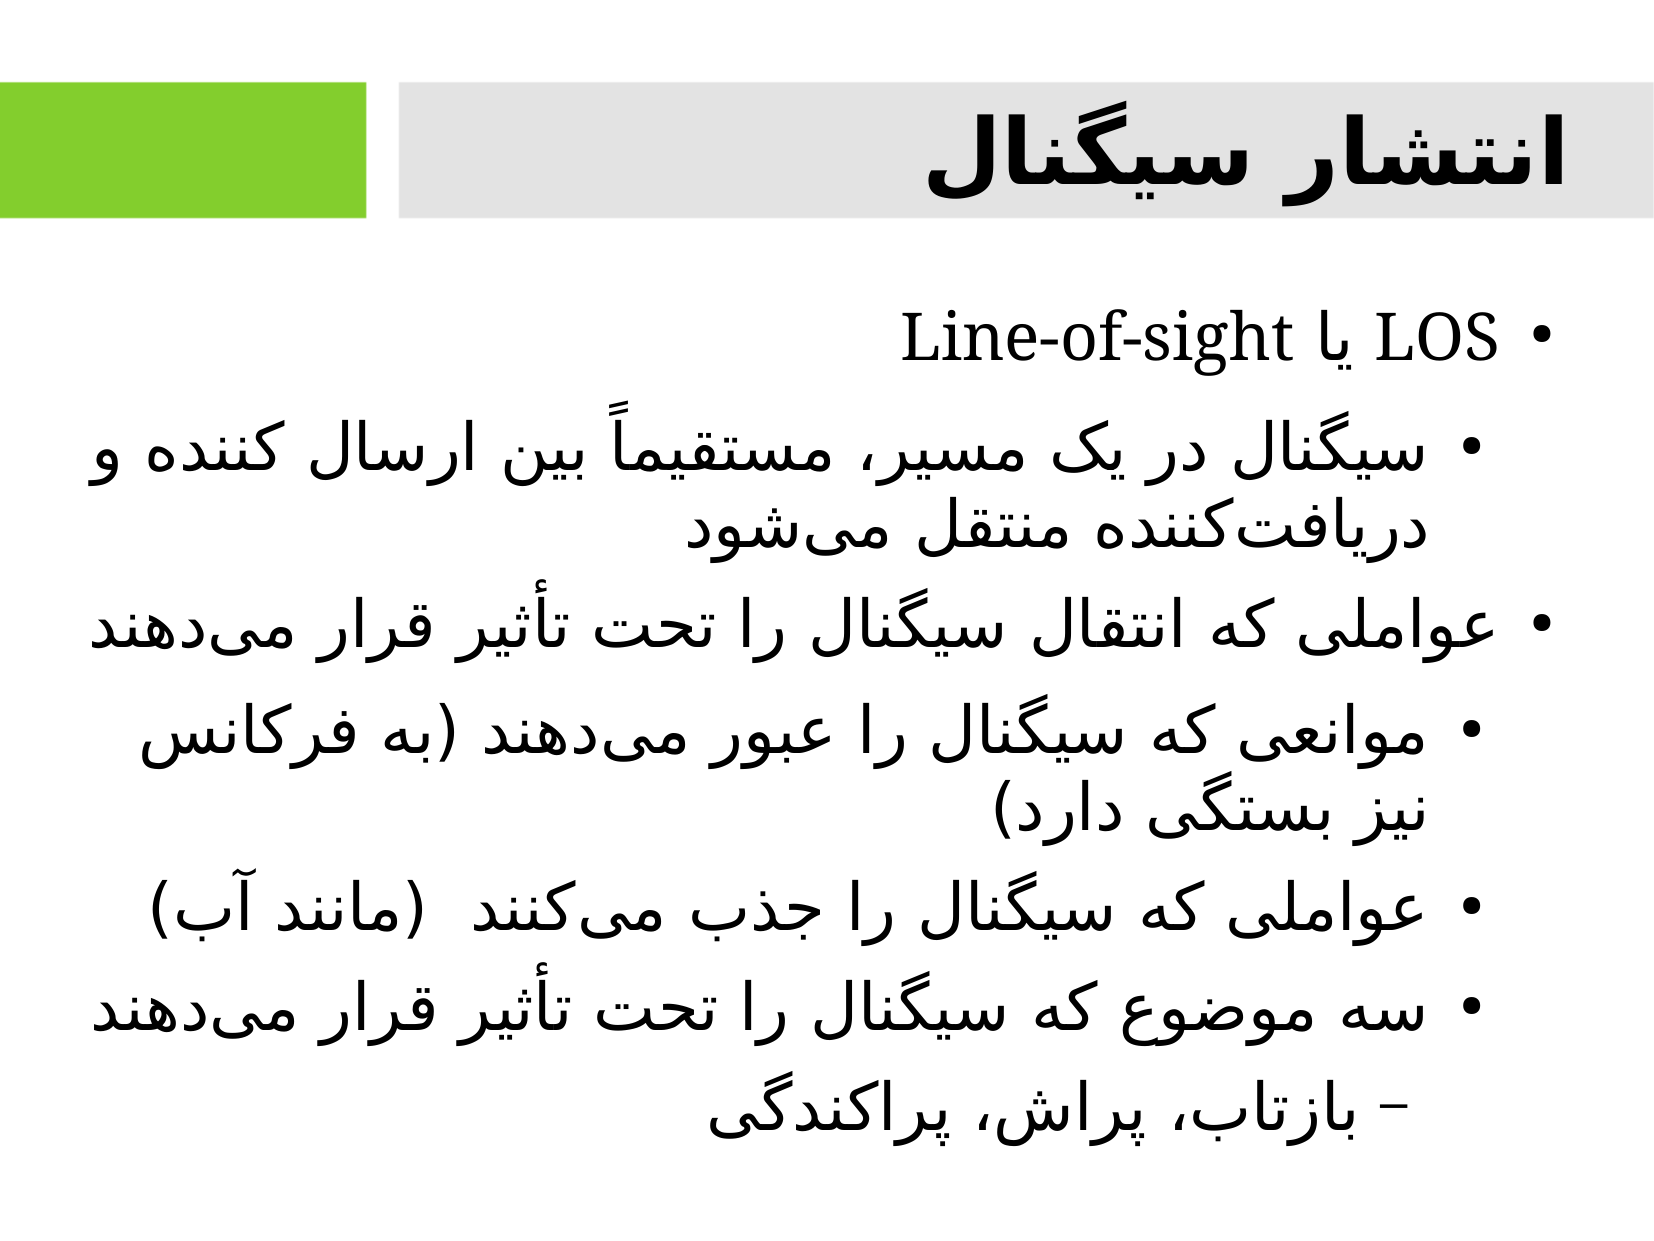

# انتشار سیگنال
LOS یا Line-of-sight
سیگنال در یک مسیر، مستقیماً بین ارسال کننده و دریافت‌کننده منتقل می‌شود
عواملی که انتقال سیگنال را تحت تأثیر قرار می‌دهند
موانعی که سیگنال را عبور می‌دهند (به فرکانس نیز بستگی دارد)
عواملی که سیگنال را جذب می‌کنند (مانند آب)
سه موضوع که سیگنال را تحت تأثیر قرار می‌دهند
بازتاب، پراش، پراکندگی